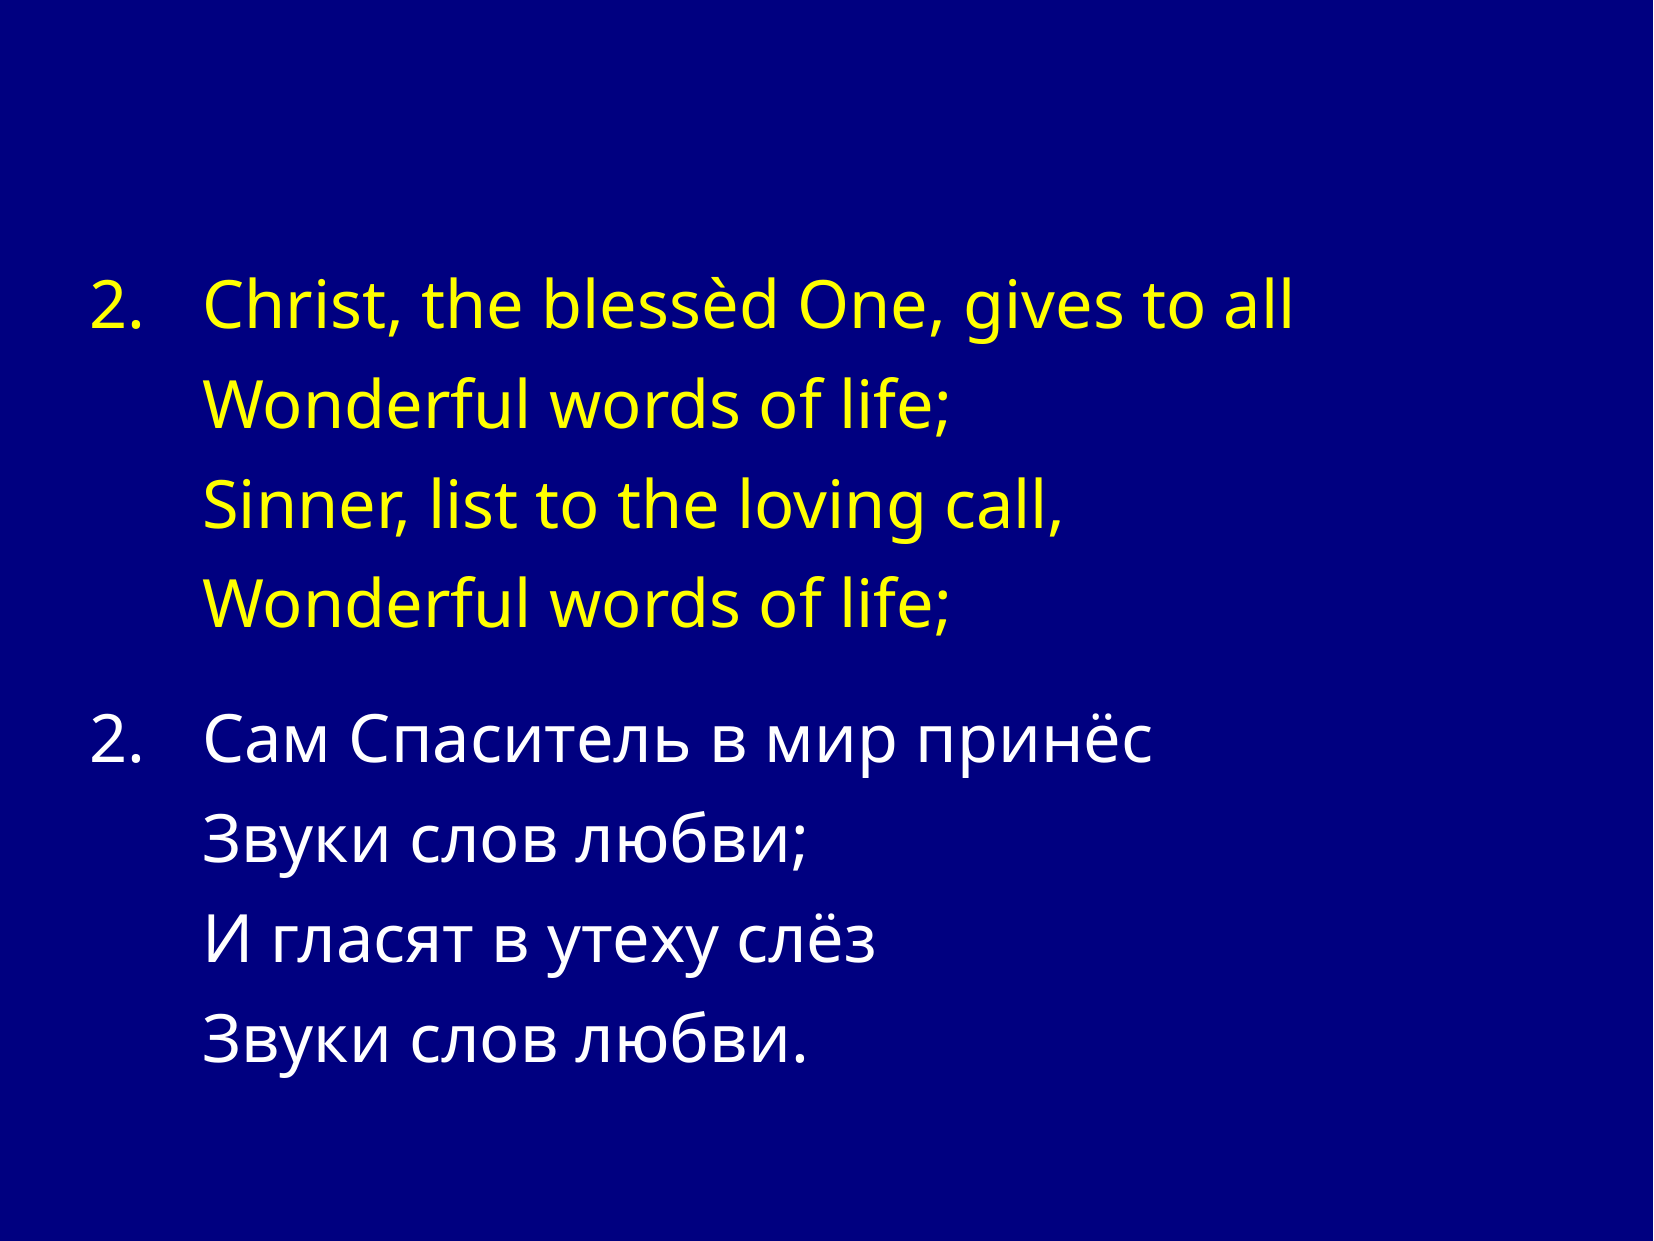

2.	Christ, the blessèd One, gives to all
	Wonderful words of life;
	Sinner, list to the loving call,
	Wonderful words of life;
2.	Сам Спаситель в мир принёс
	Звуки слов любви;
	И гласят в утеху слёз
	Звуки слов любви.